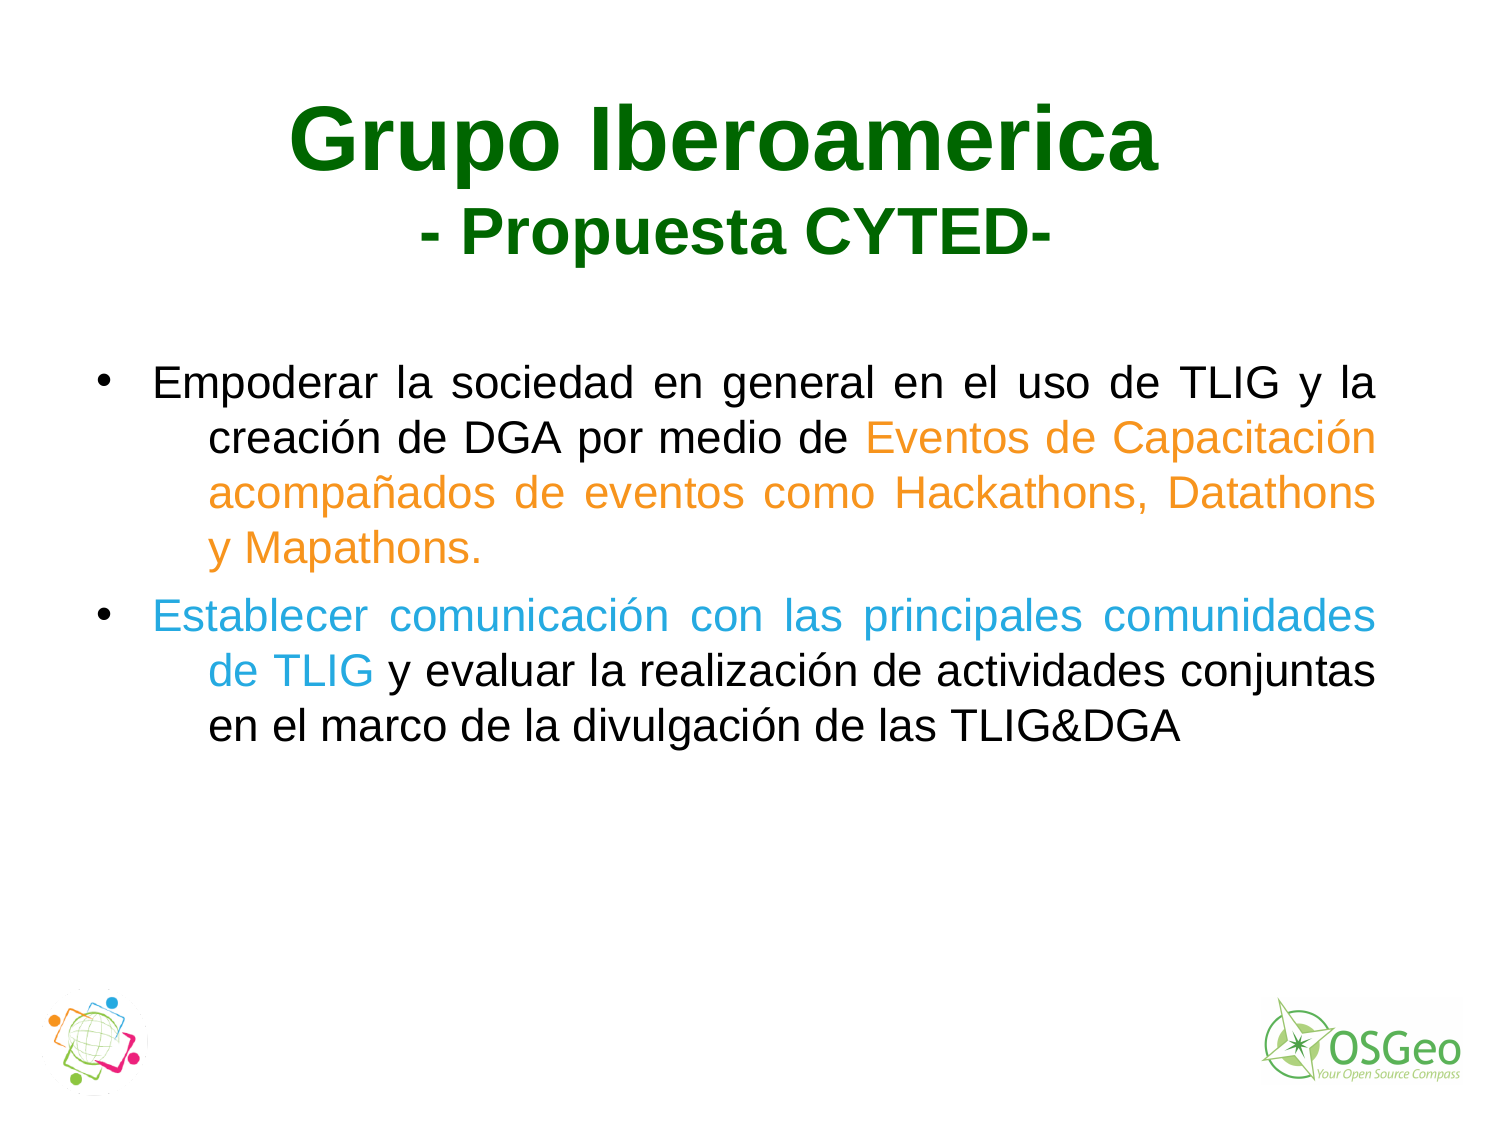

Grupo Iberoamerica
- Propuesta CYTED-
Empoderar la sociedad en general en el uso de TLIG y la creación de DGA por medio de Eventos de Capacitación acompañados de eventos como Hackathons, Datathons y Mapathons.
Establecer comunicación con las principales comunidades de TLIG y evaluar la realización de actividades conjuntas en el marco de la divulgación de las TLIG&DGA